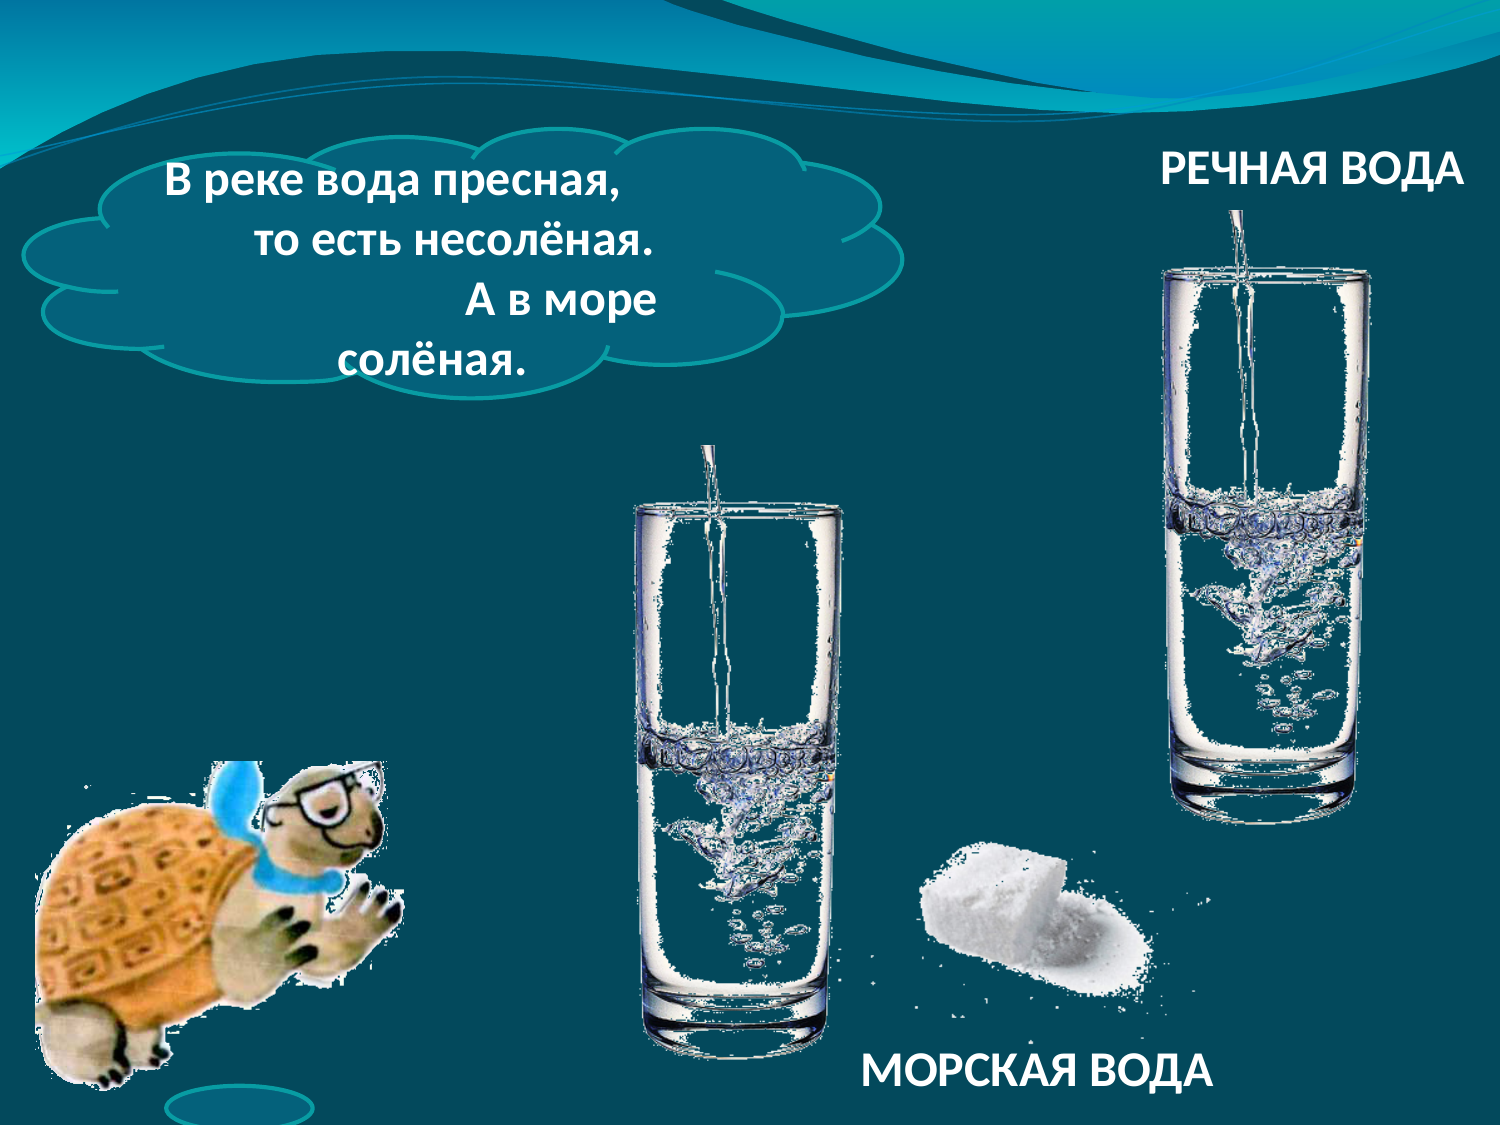

В реке вода пресная, то есть несолёная. А в море солёная.
РЕЧНАЯ ВОДА
МОРСКАЯ ВОДА